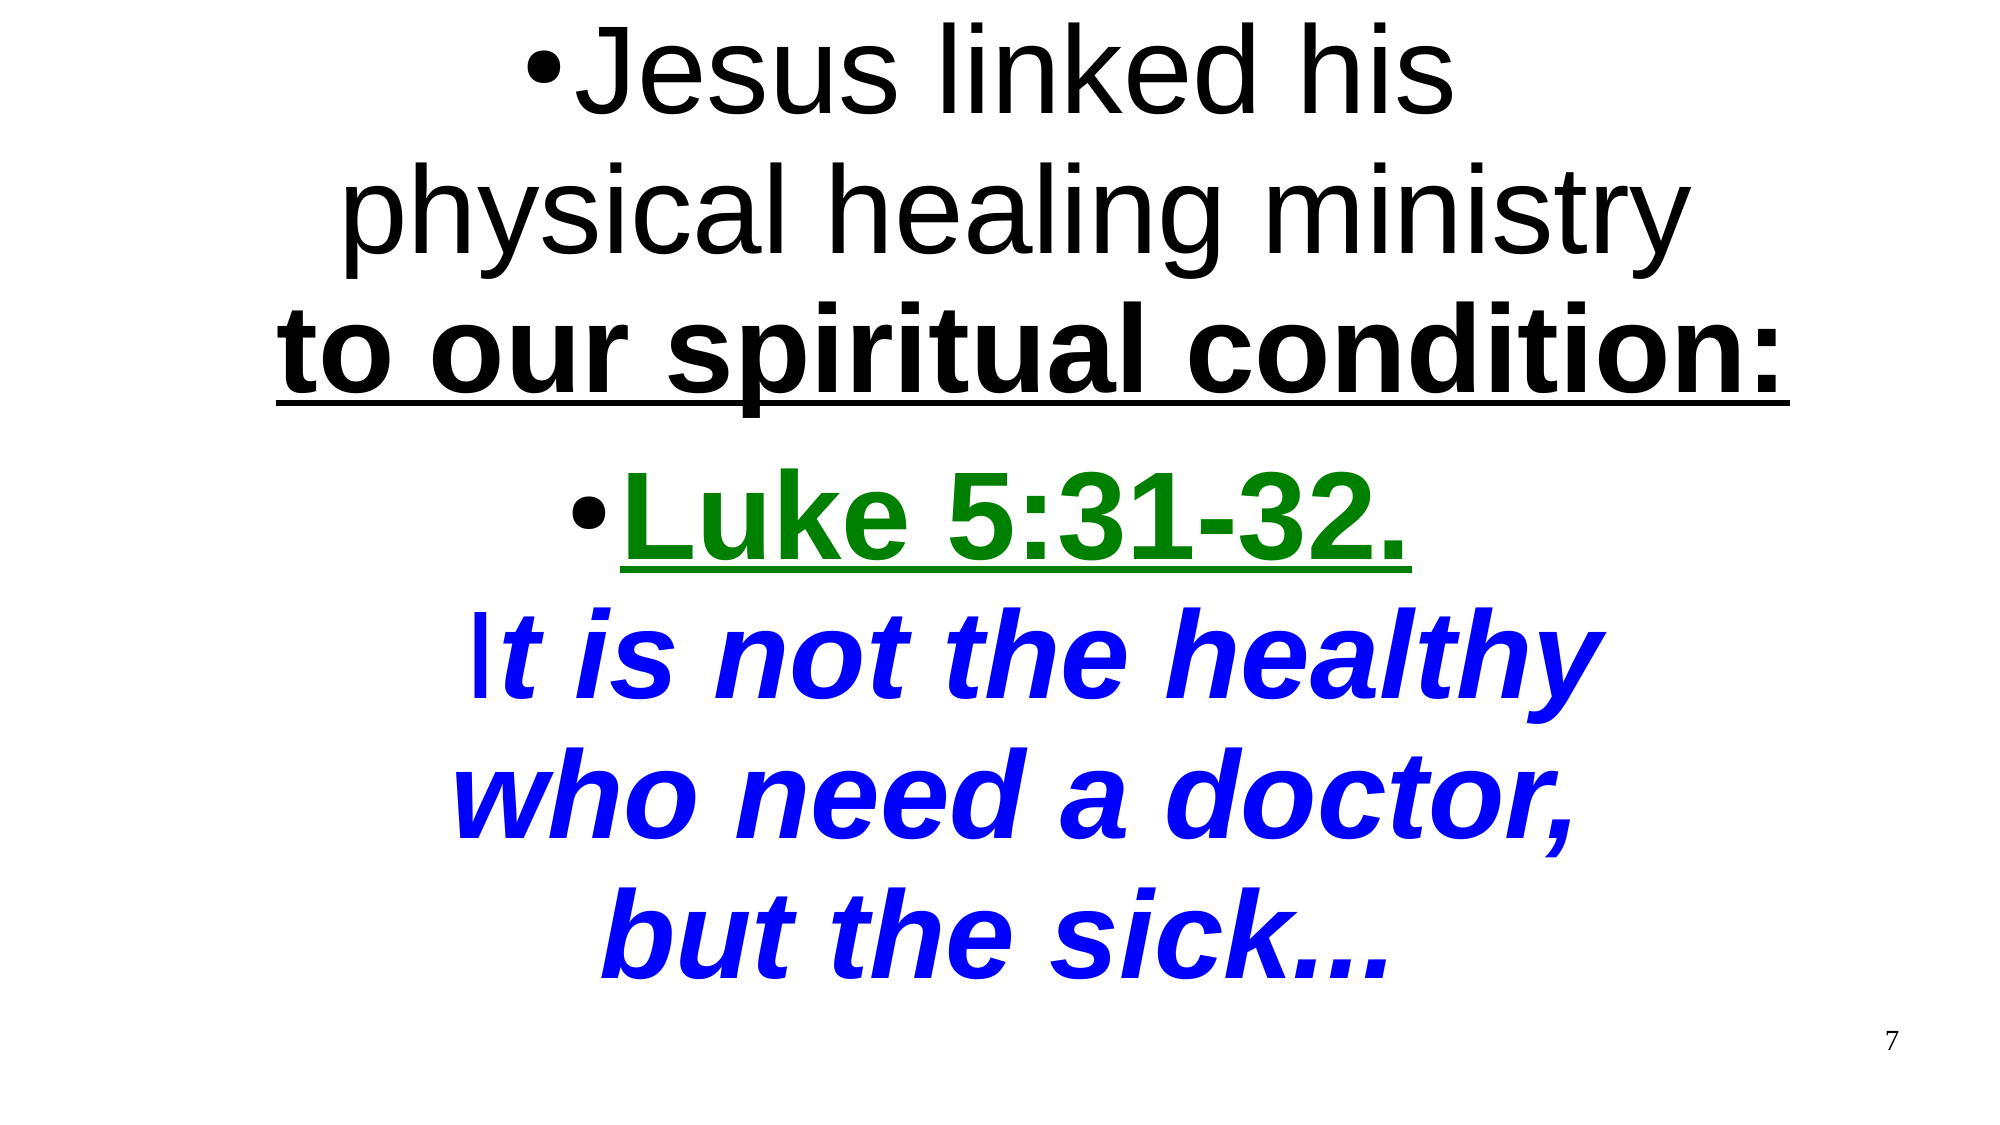

# Jesus linked his physical healing ministry to our spiritual condition:
Luke 5:31-32.
 It is not the healthy
who need a doctor,
but the sick...
7